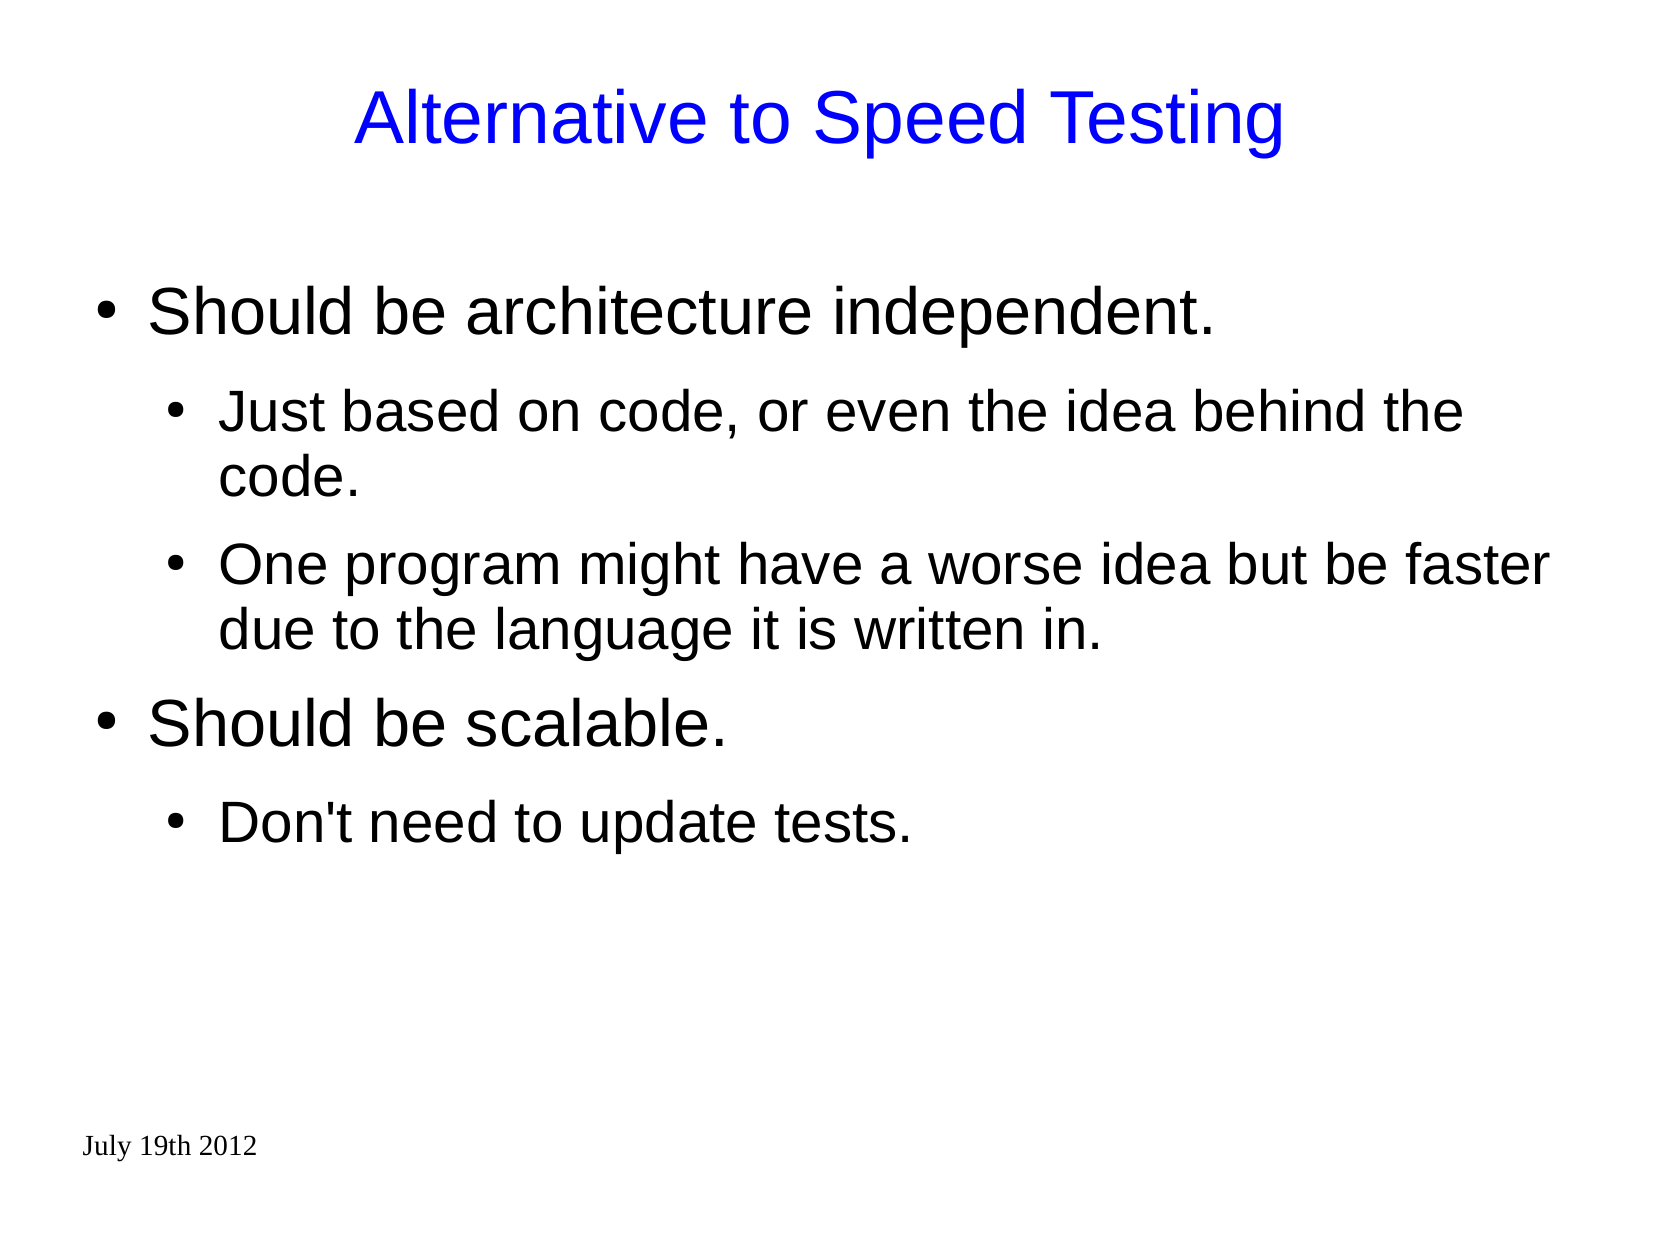

# Alternative to Speed Testing
Should be architecture independent.
Just based on code, or even the idea behind the code.
One program might have a worse idea but be faster due to the language it is written in.
Should be scalable.
Don't need to update tests.
July 19th 2012